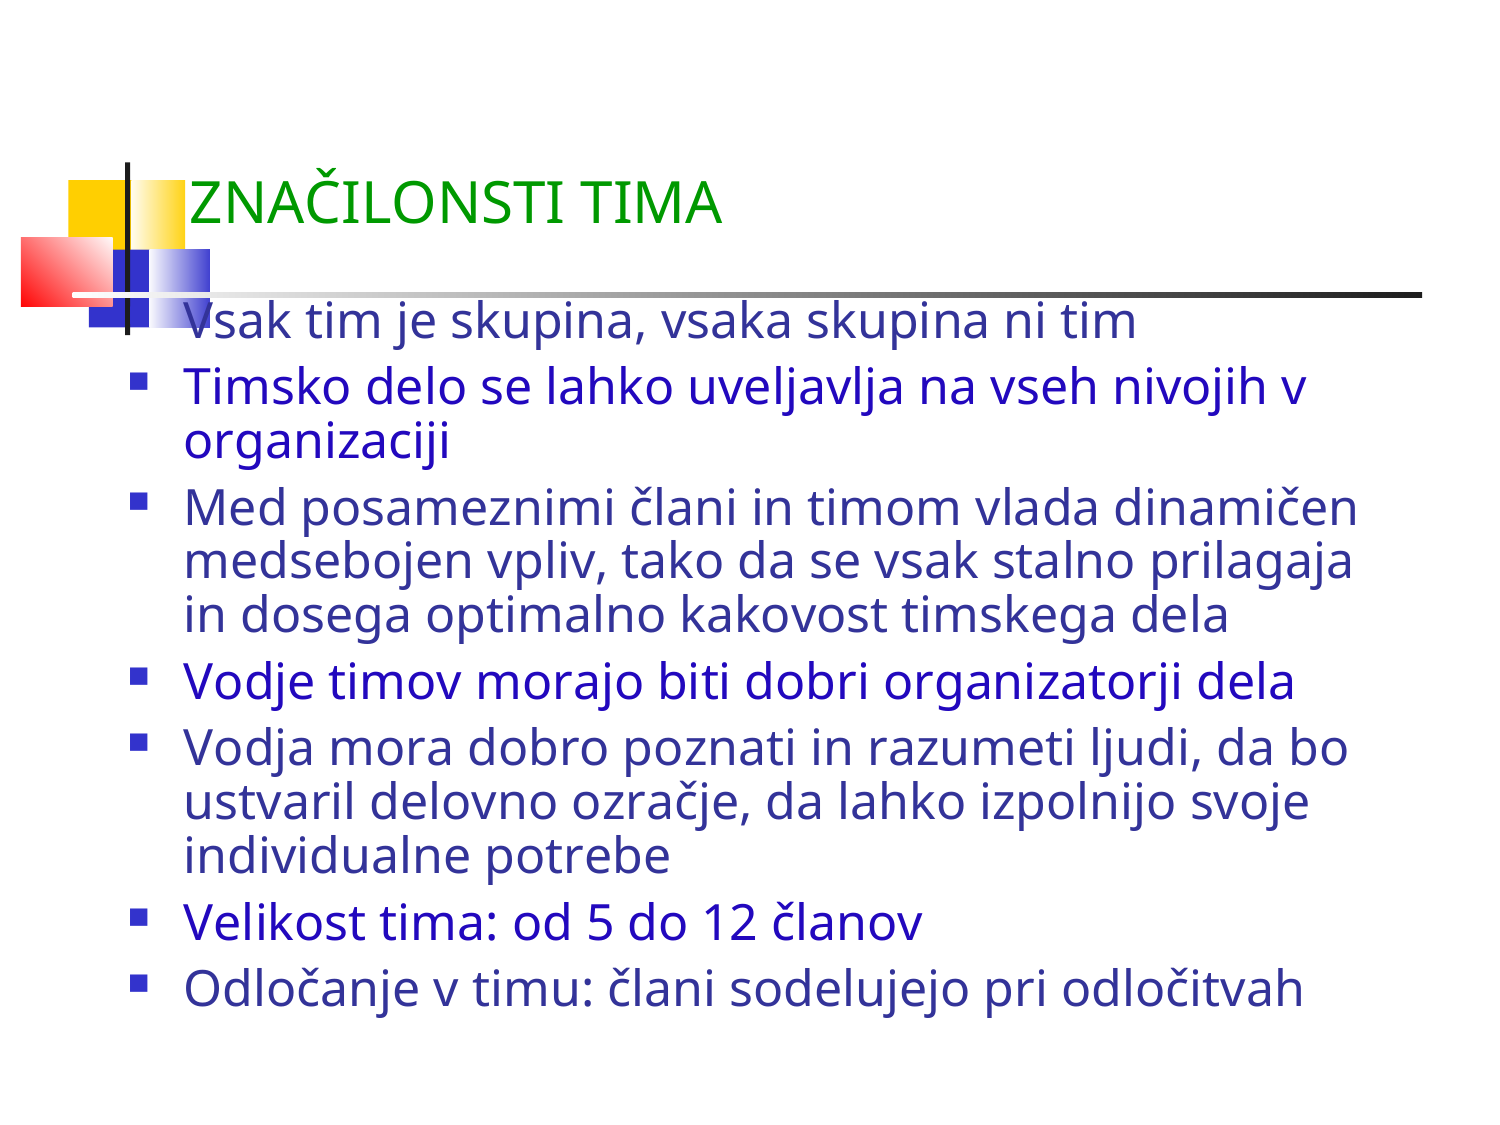

# ZNAČILONSTI TIMA
Vsak tim je skupina, vsaka skupina ni tim
Timsko delo se lahko uveljavlja na vseh nivojih v organizaciji
Med posameznimi člani in timom vlada dinamičen medsebojen vpliv, tako da se vsak stalno prilagaja in dosega optimalno kakovost timskega dela
Vodje timov morajo biti dobri organizatorji dela
Vodja mora dobro poznati in razumeti ljudi, da bo ustvaril delovno ozračje, da lahko izpolnijo svoje individualne potrebe
Velikost tima: od 5 do 12 članov
Odločanje v timu: člani sodelujejo pri odločitvah